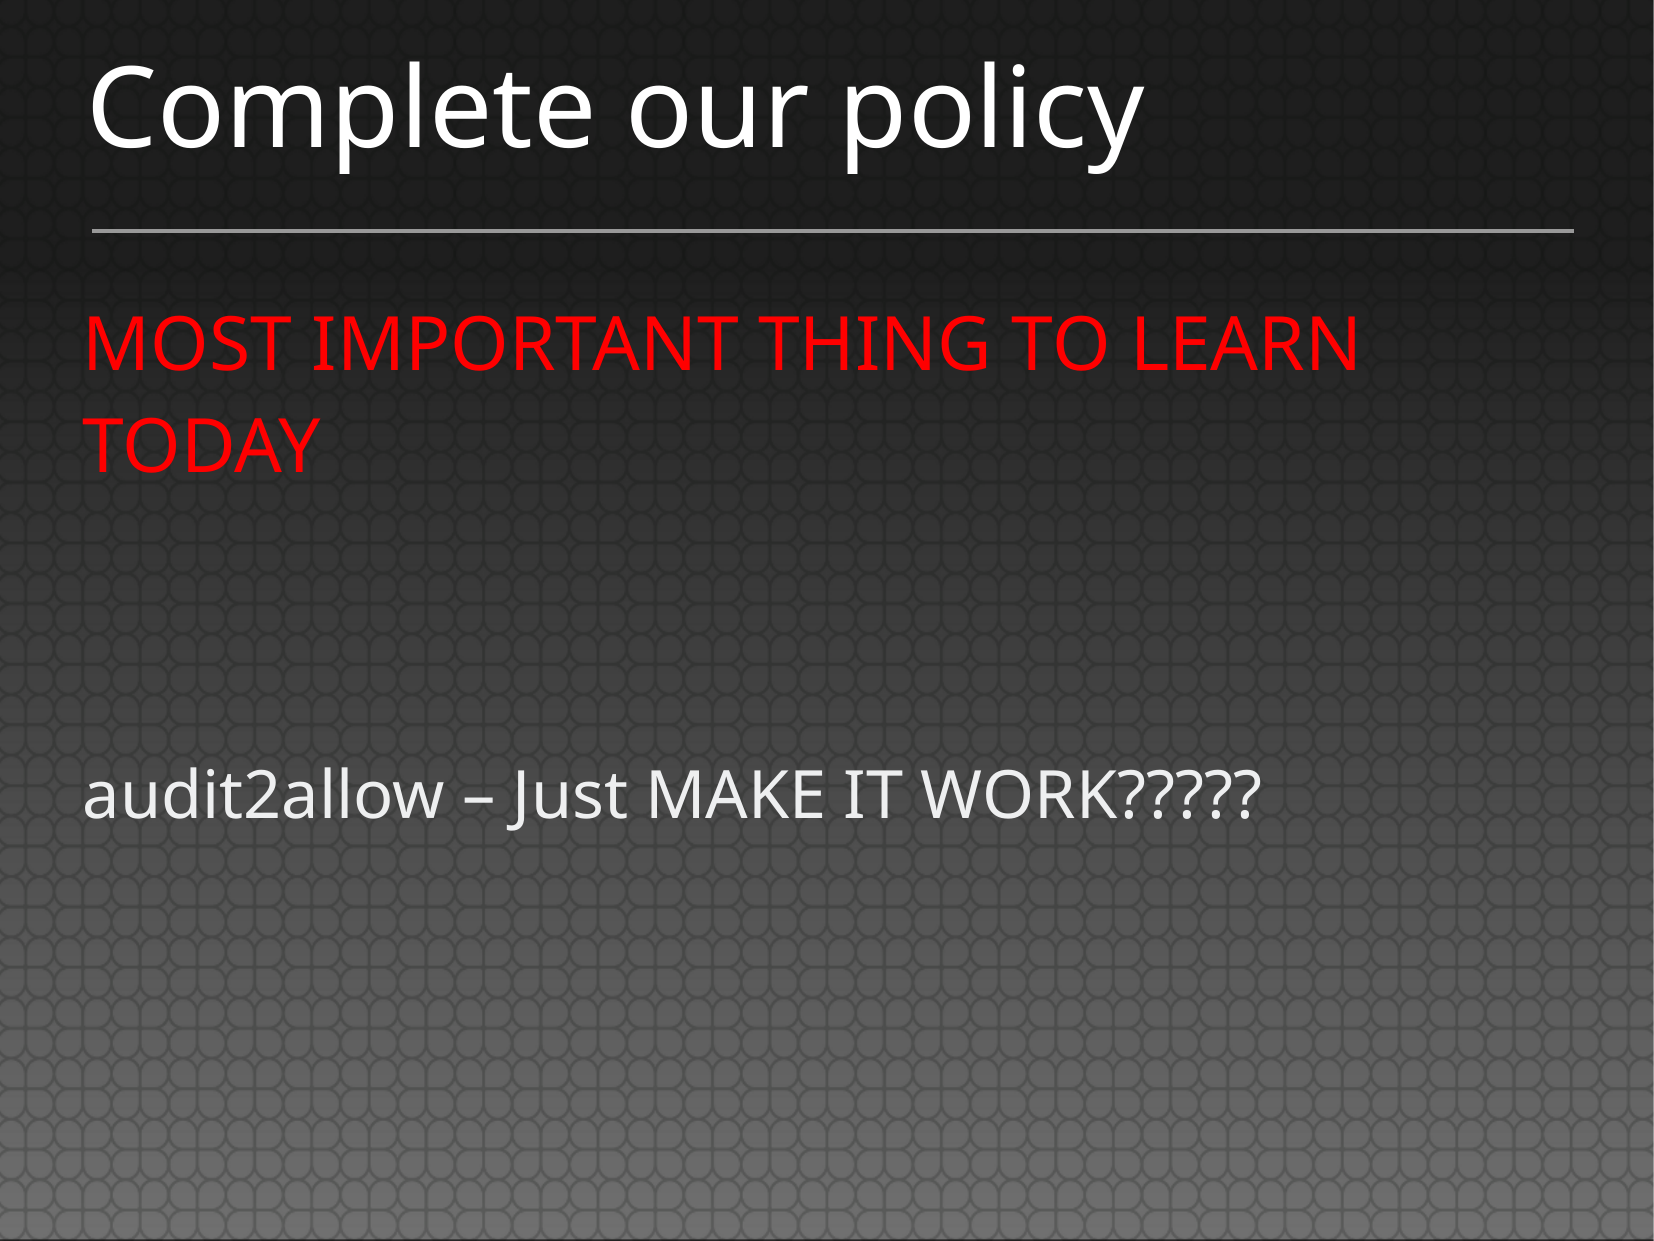

# Complete our policy
MOST IMPORTANT THING TO LEARN TODAY
audit2allow – Just MAKE IT WORK?????